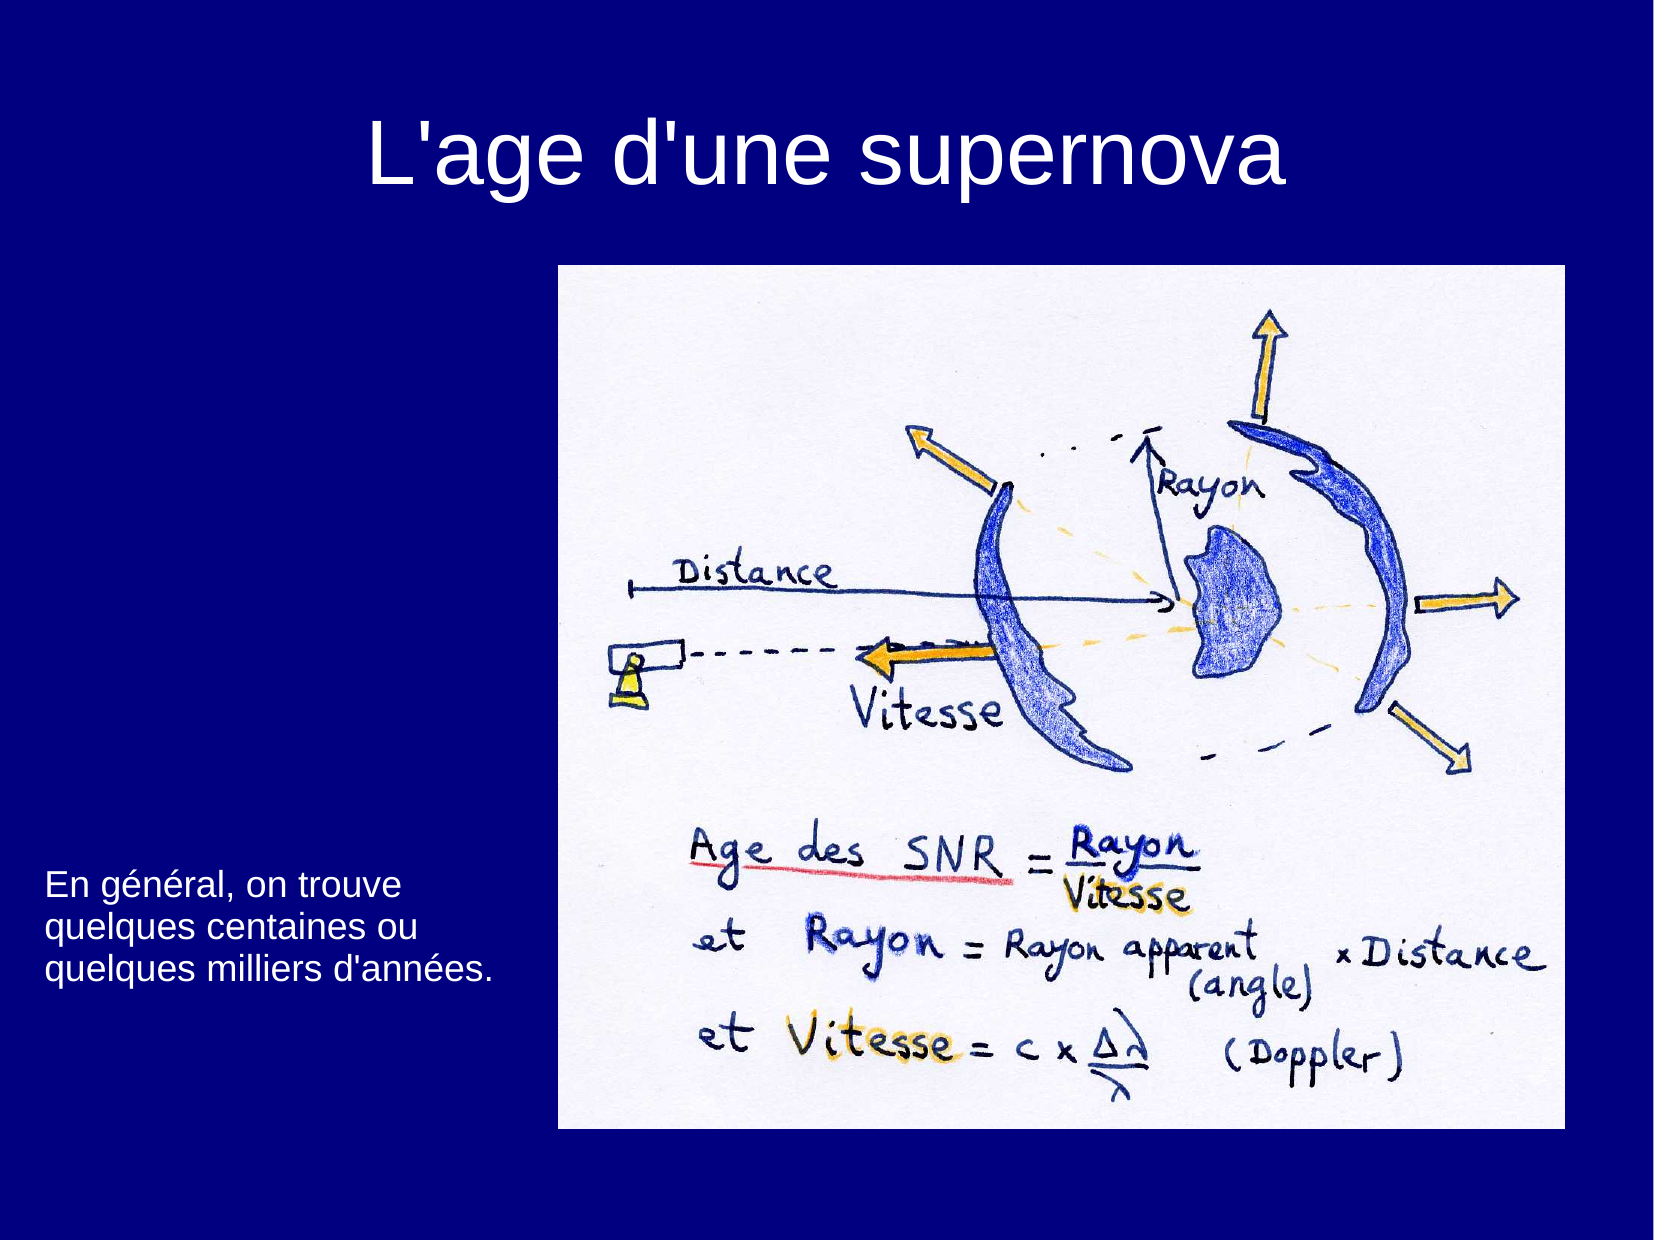

# L'age d'une supernova
En général, on trouve
quelques centaines ou
quelques milliers d'années.